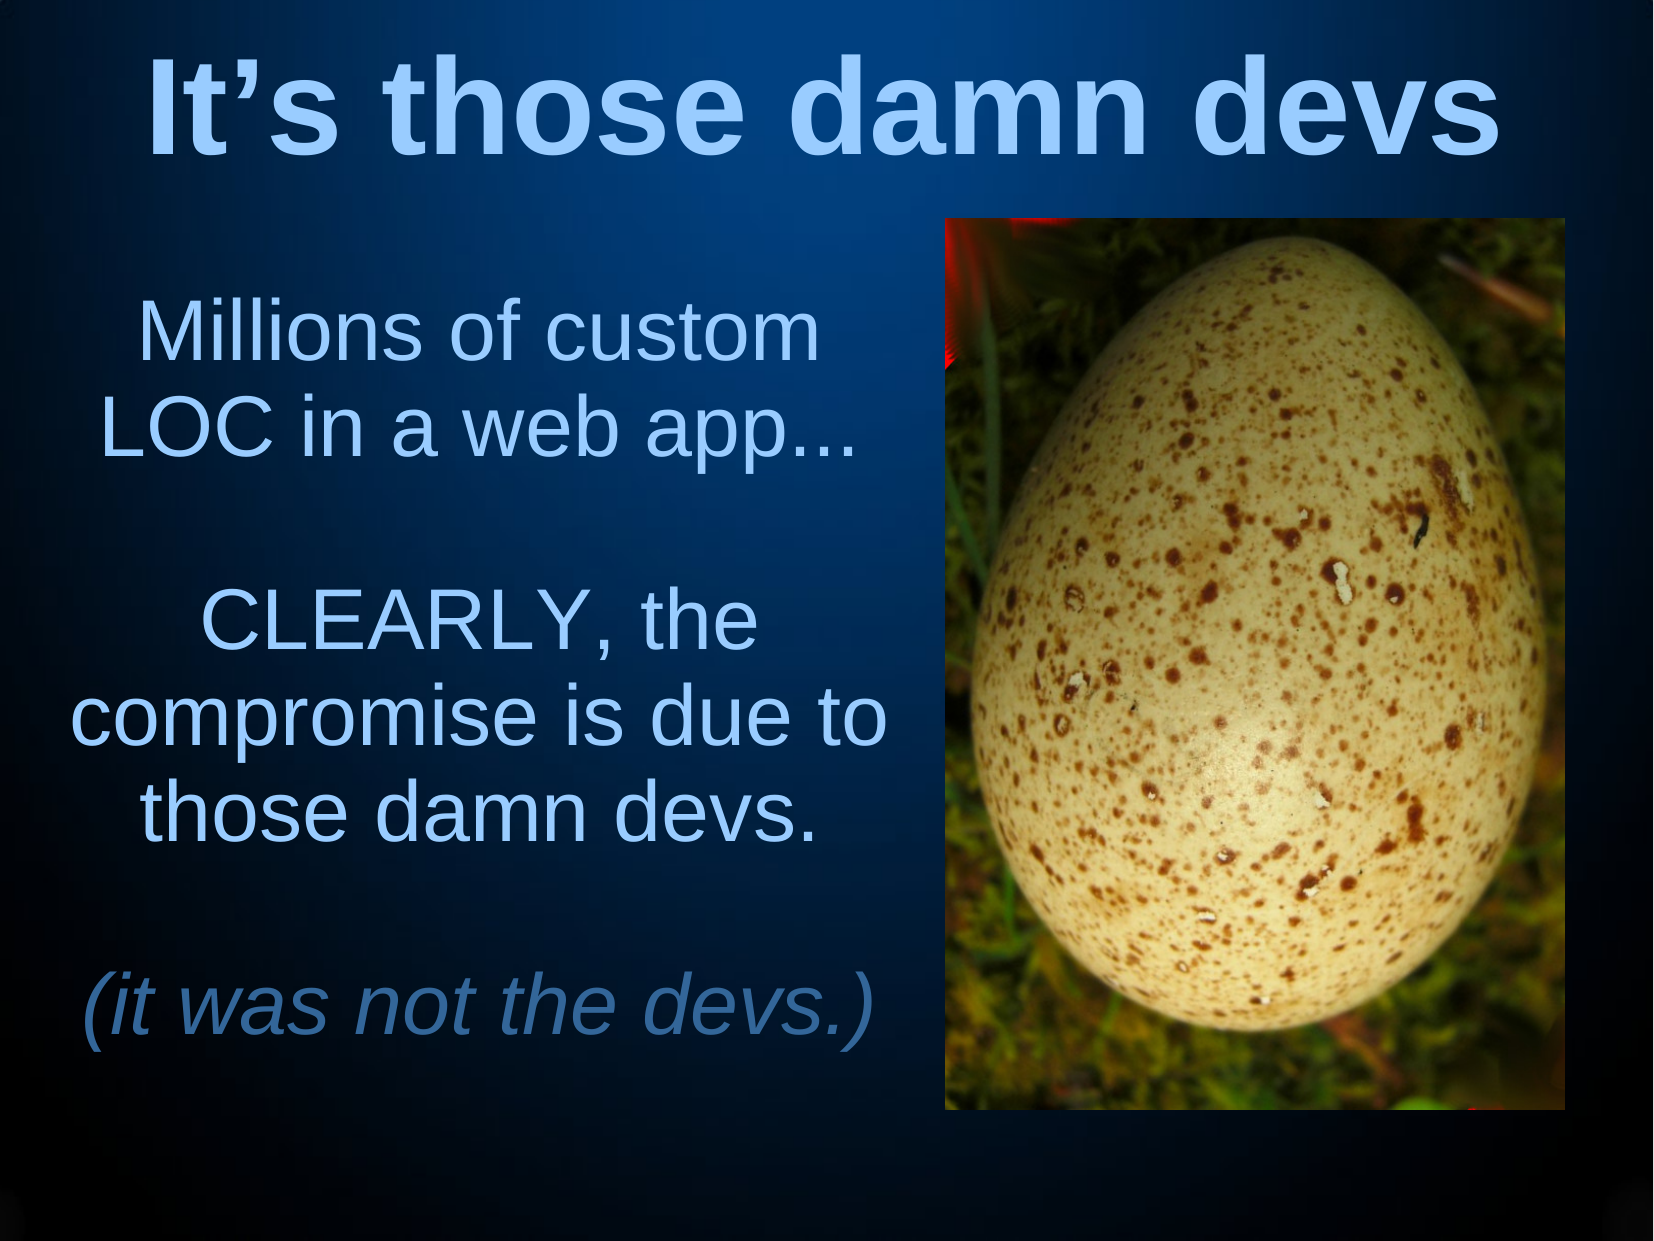

# It’s those damn devs
Millions of custom LOC in a web app...
CLEARLY, the compromise is due to those damn devs.
(it was not the devs.)